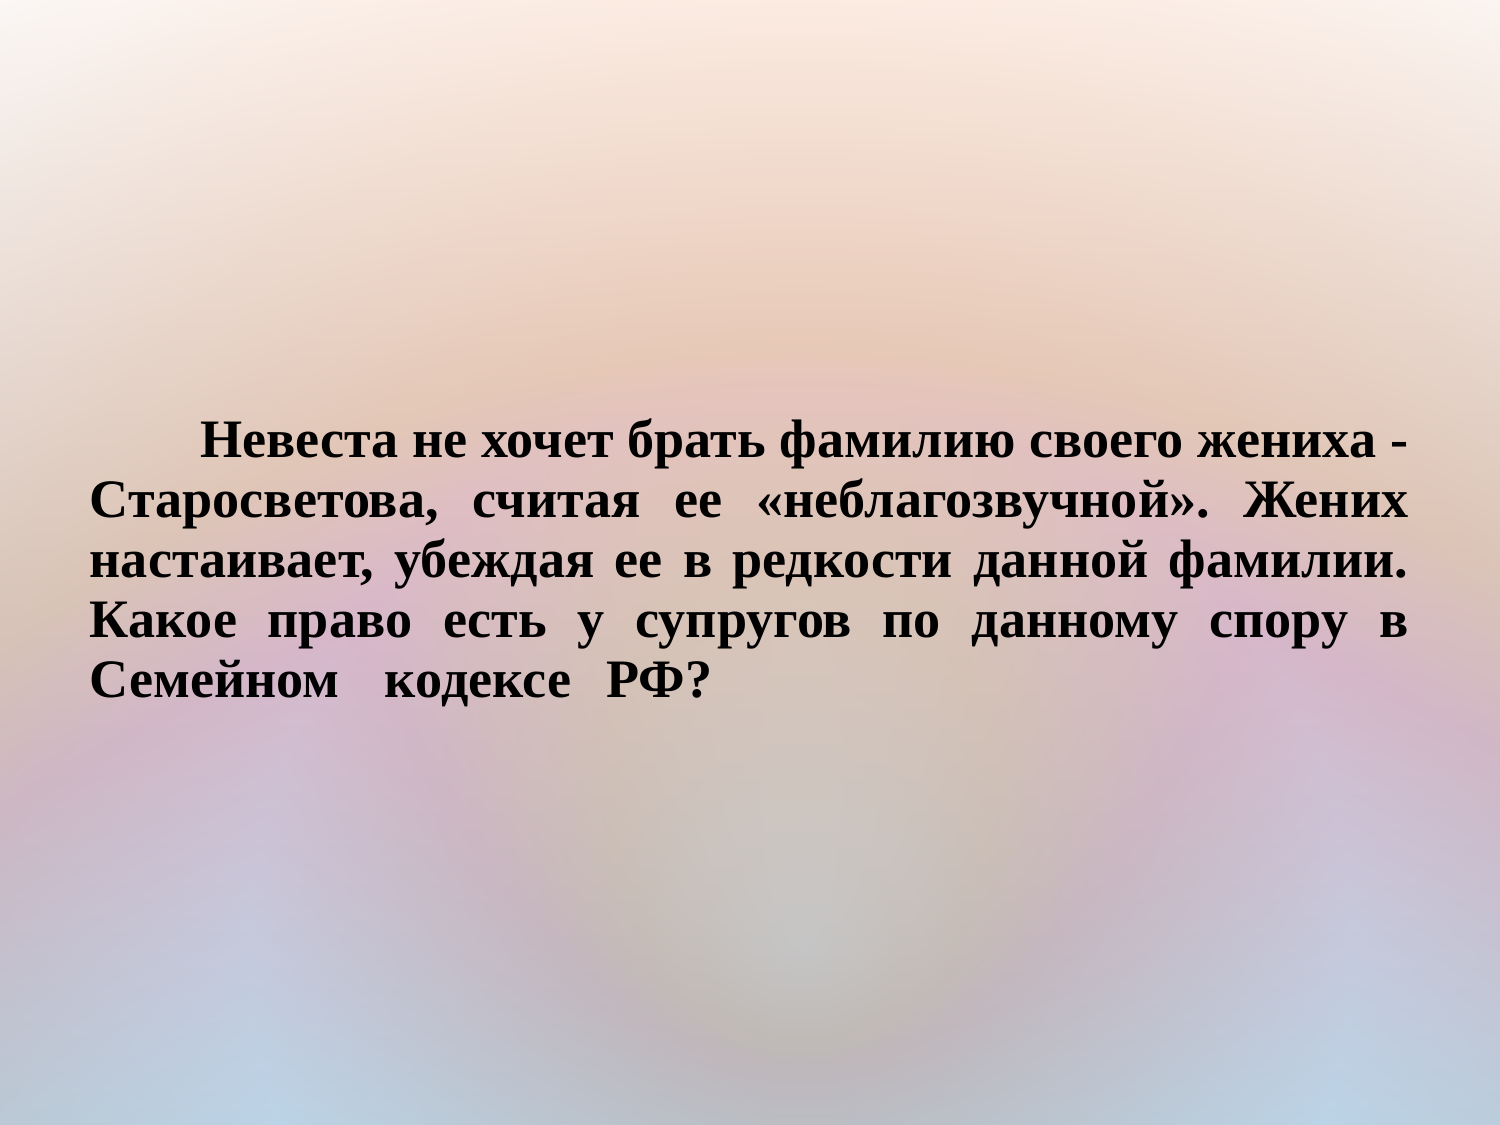

#
 Невеста не хочет брать фамилию своего жениха - Старосветова, считая ее «неблагозвучной». Жених настаивает, убеждая ее в редкости данной фамилии. Какое право есть у супругов по данному спору в Семейном	кодексе	РФ?